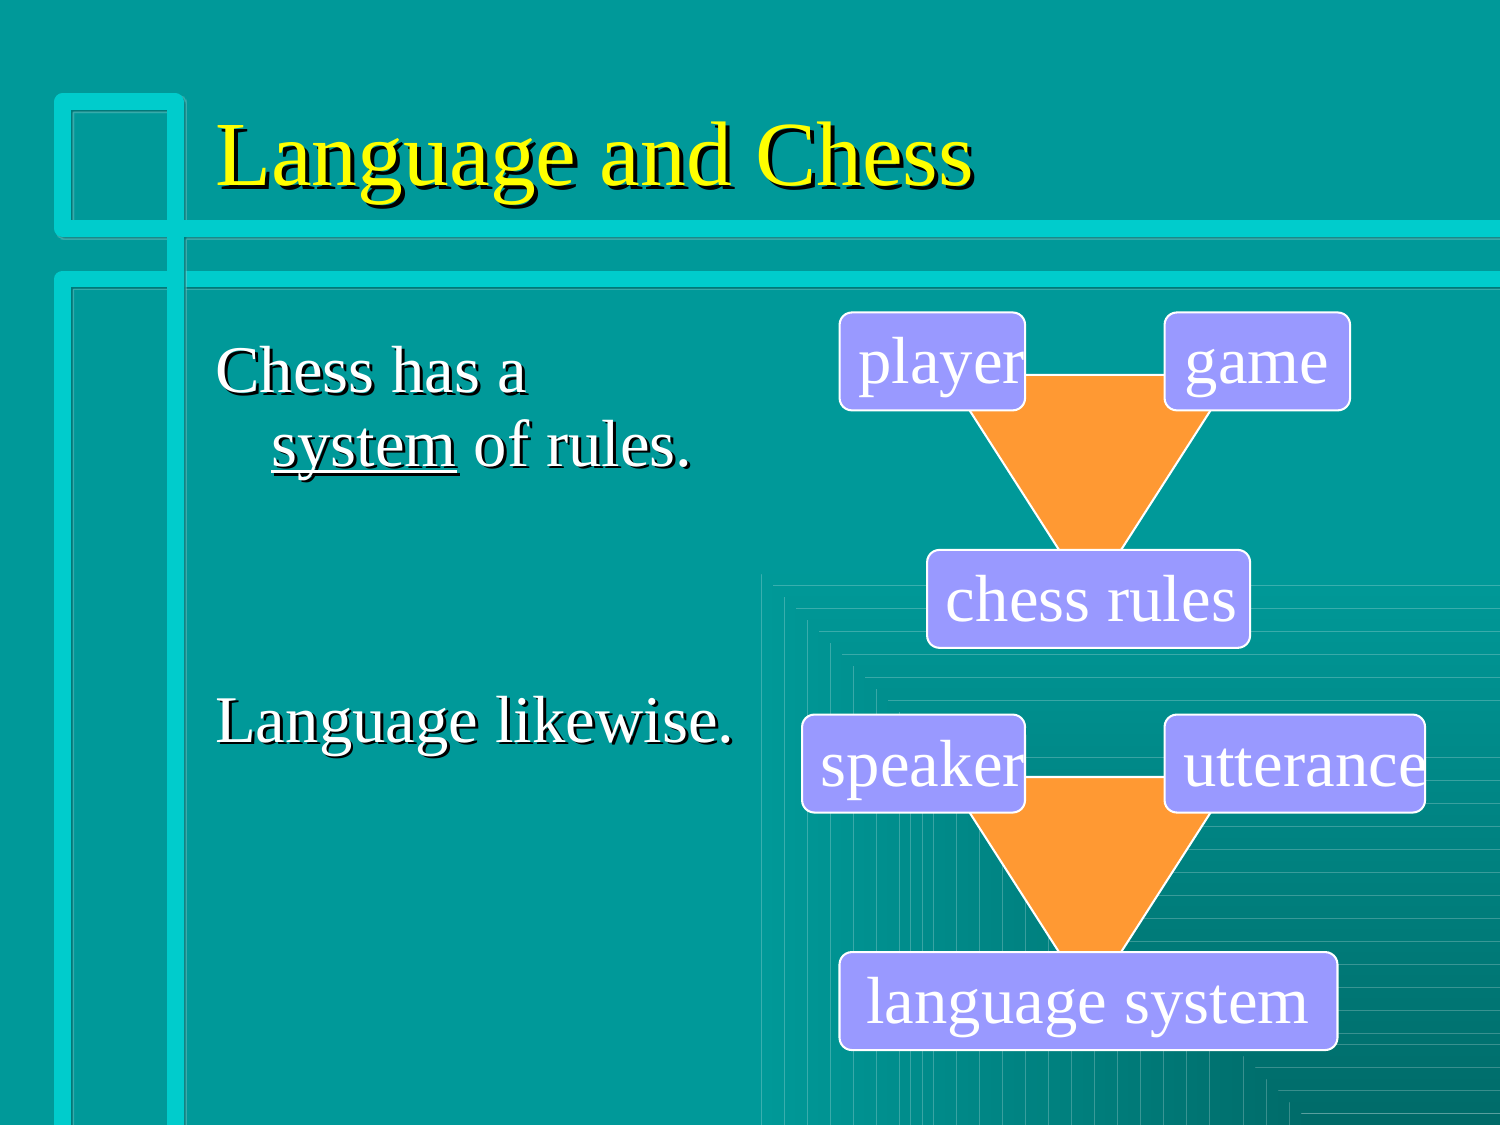

# Language and Chess
player
game
chess rules
Chess has a
system of rules.
Language likewise.
speaker
utterance
language system